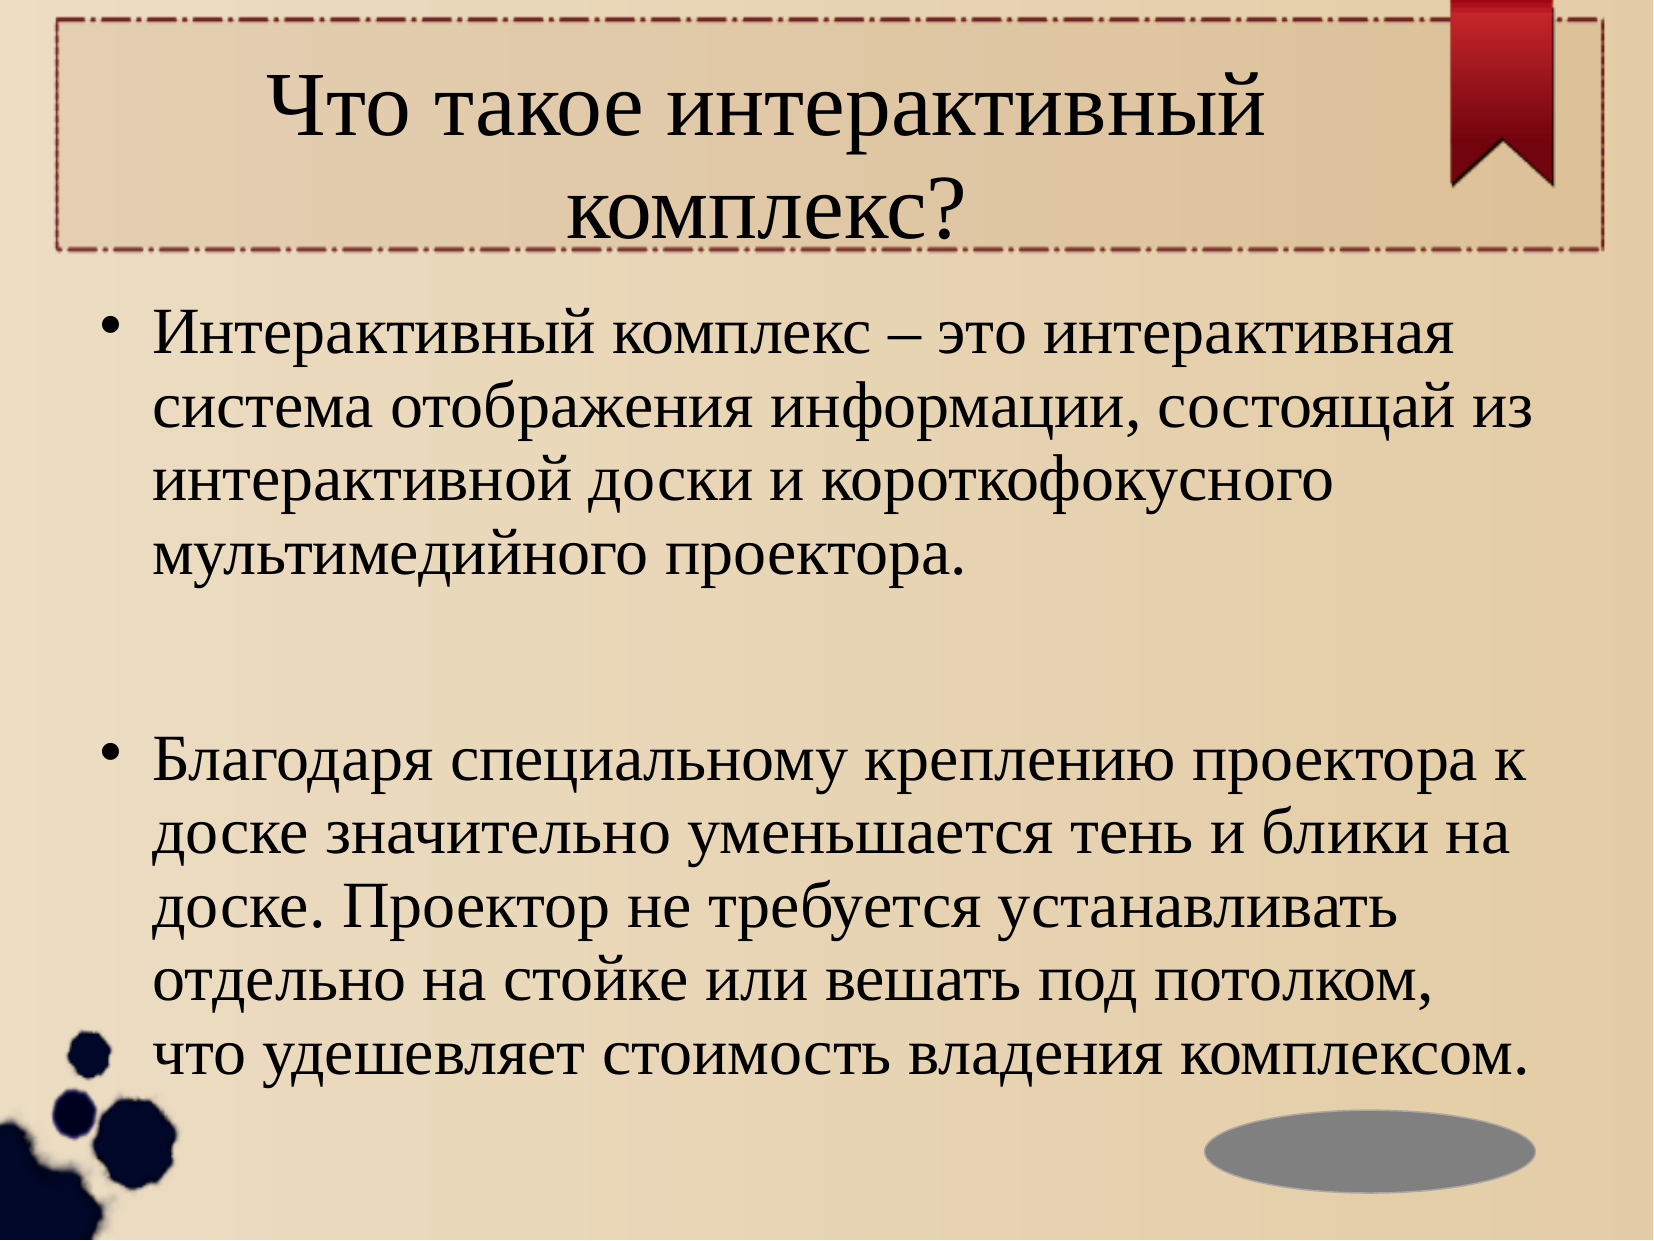

# Что такое интерактивный комплекс?
Интерактивный комплекс – это интерактивная система отображения информации, состоящай из интерактивной доски и короткофокусного мультимедийного проектора.
Благодаря специальному креплению проектора к доске значительно уменьшается тень и блики на доске. Проектор не требуется устанавливать отдельно на стойке или вешать под потолком, что удешевляет стоимость владения комплексом.